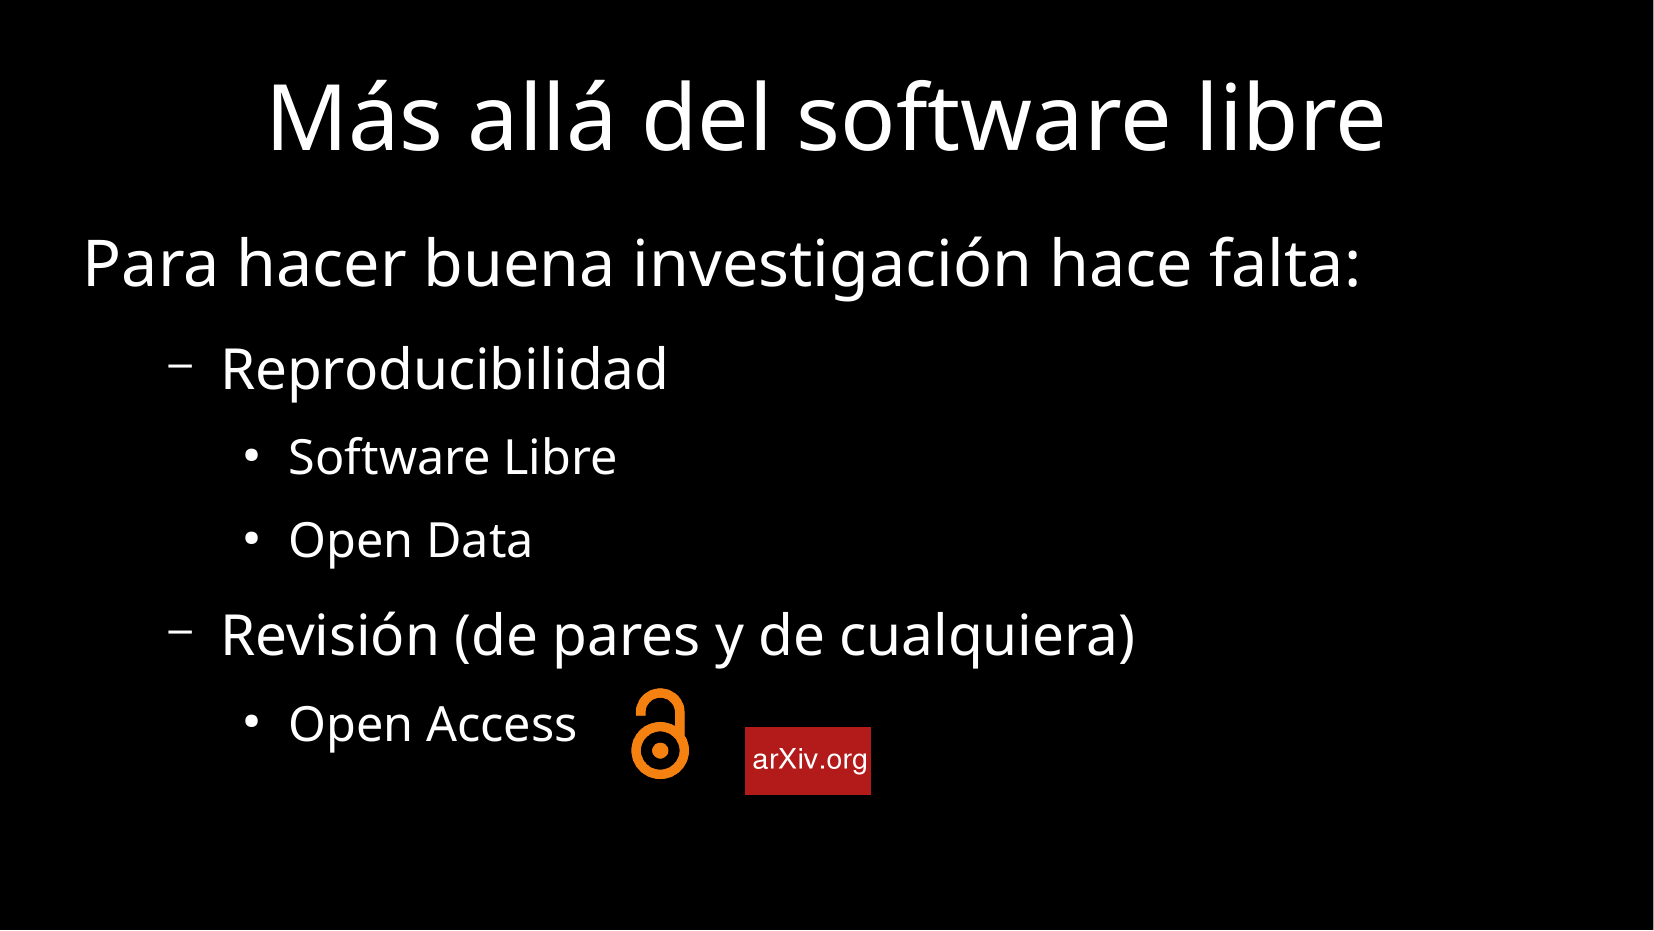

# Más allá del software libre
Para hacer buena investigación hace falta:
Reproducibilidad
Software Libre
Open Data
Revisión (de pares y de cualquiera)
Open Access